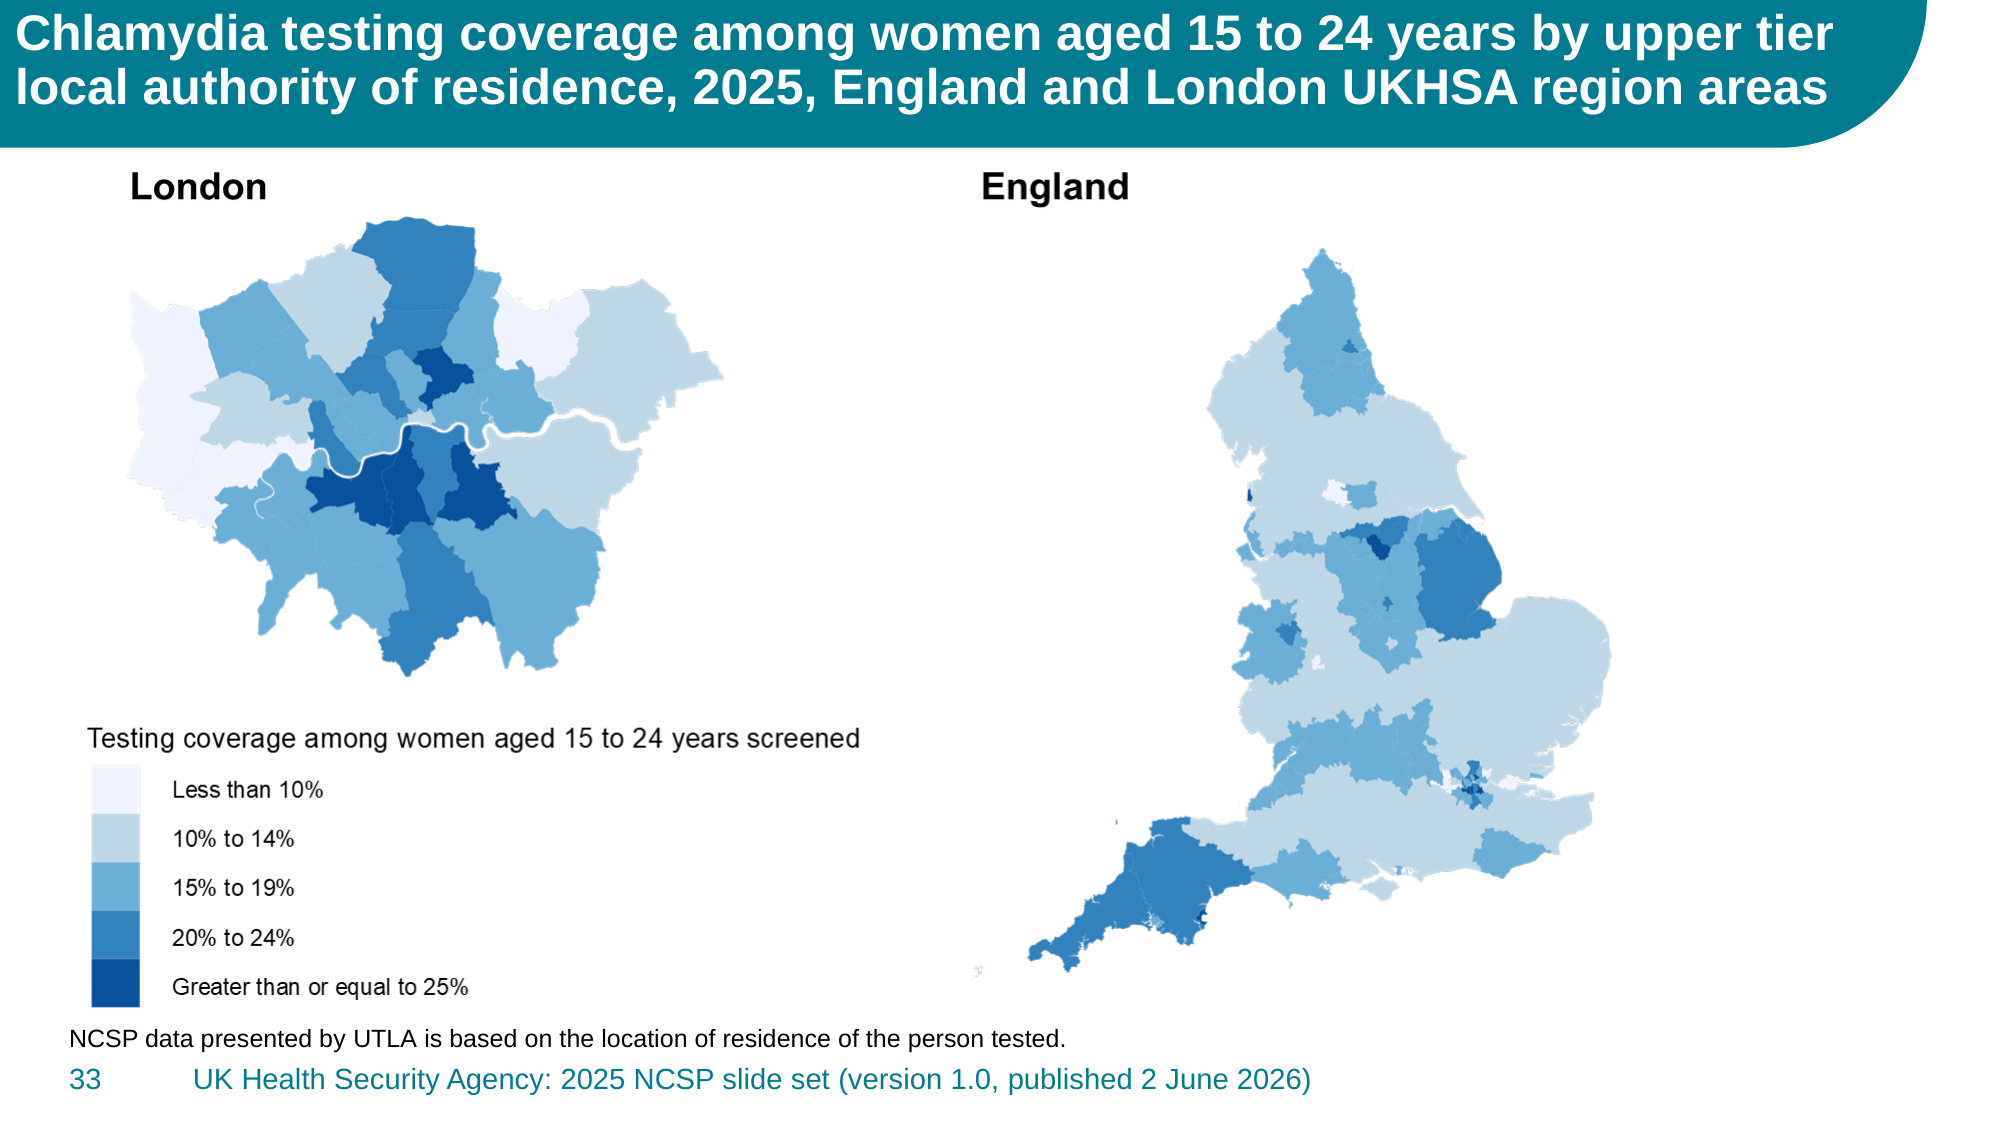

# Chlamydia testing coverage among women aged 15 to 24 years by upper tier local authority of residence, 2025, England and London UKHSA region areas
NCSP data presented by UTLA is based on the location of residence of the person tested.